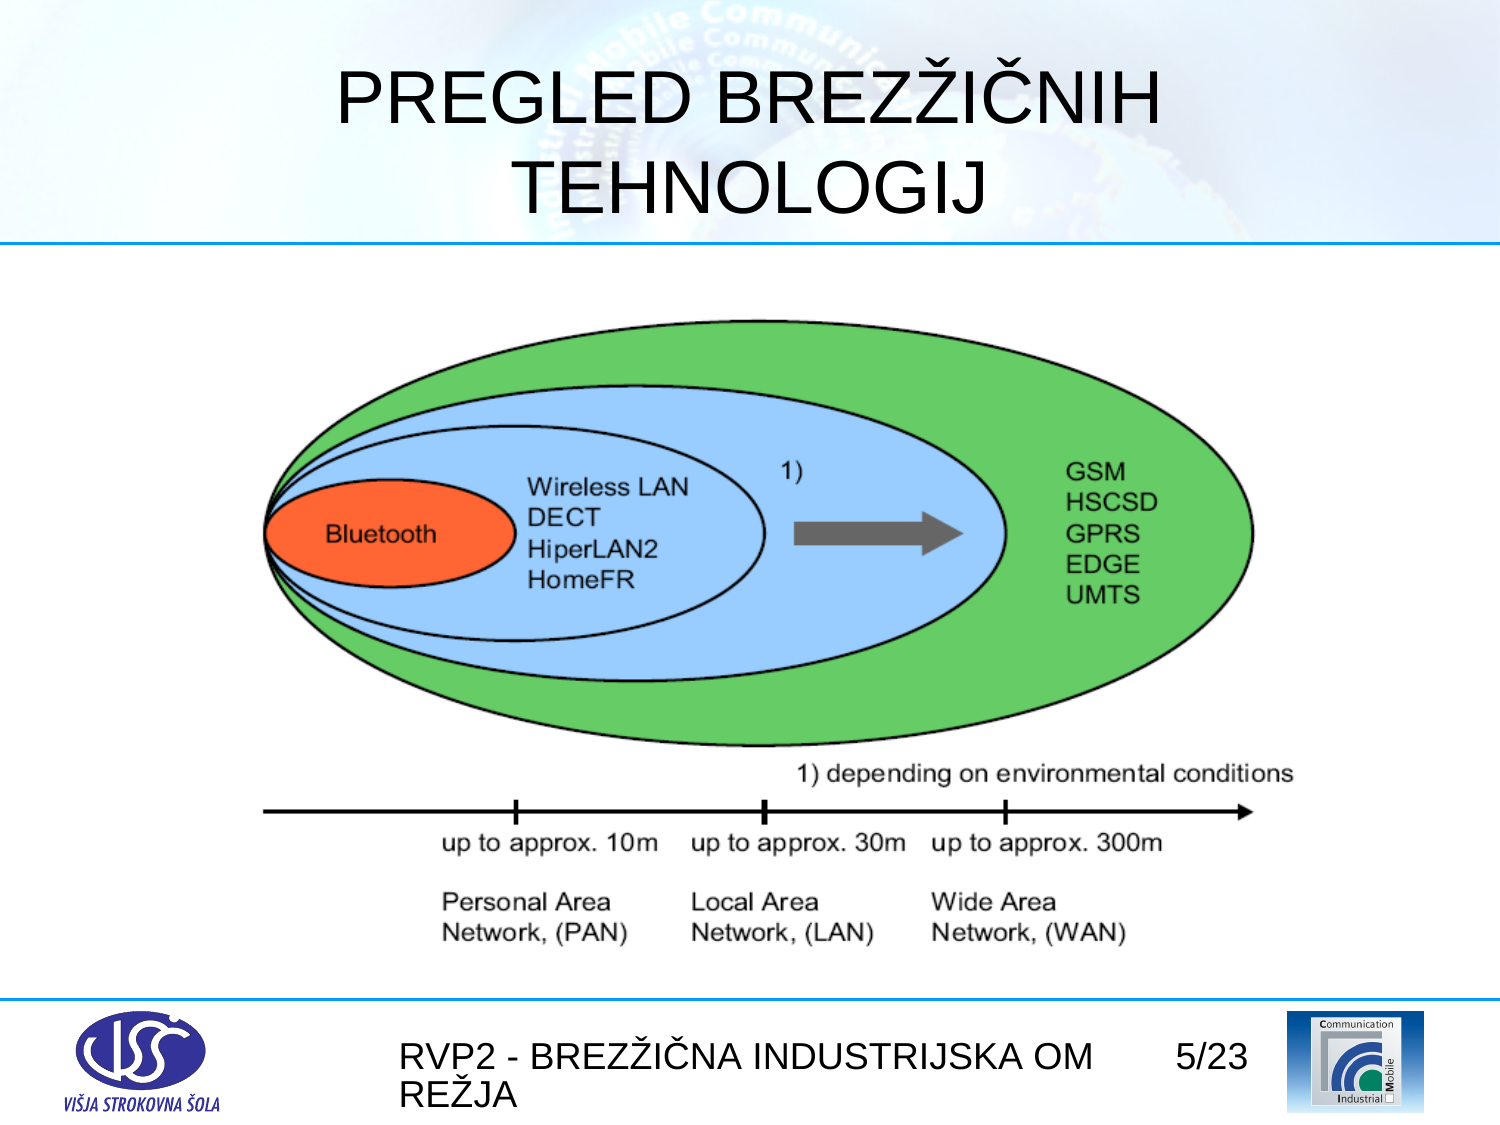

# PREGLED BREZŽIČNIH TEHNOLOGIJ
RVP2 - BREZŽIČNA INDUSTRIJSKA OMREŽJA
5